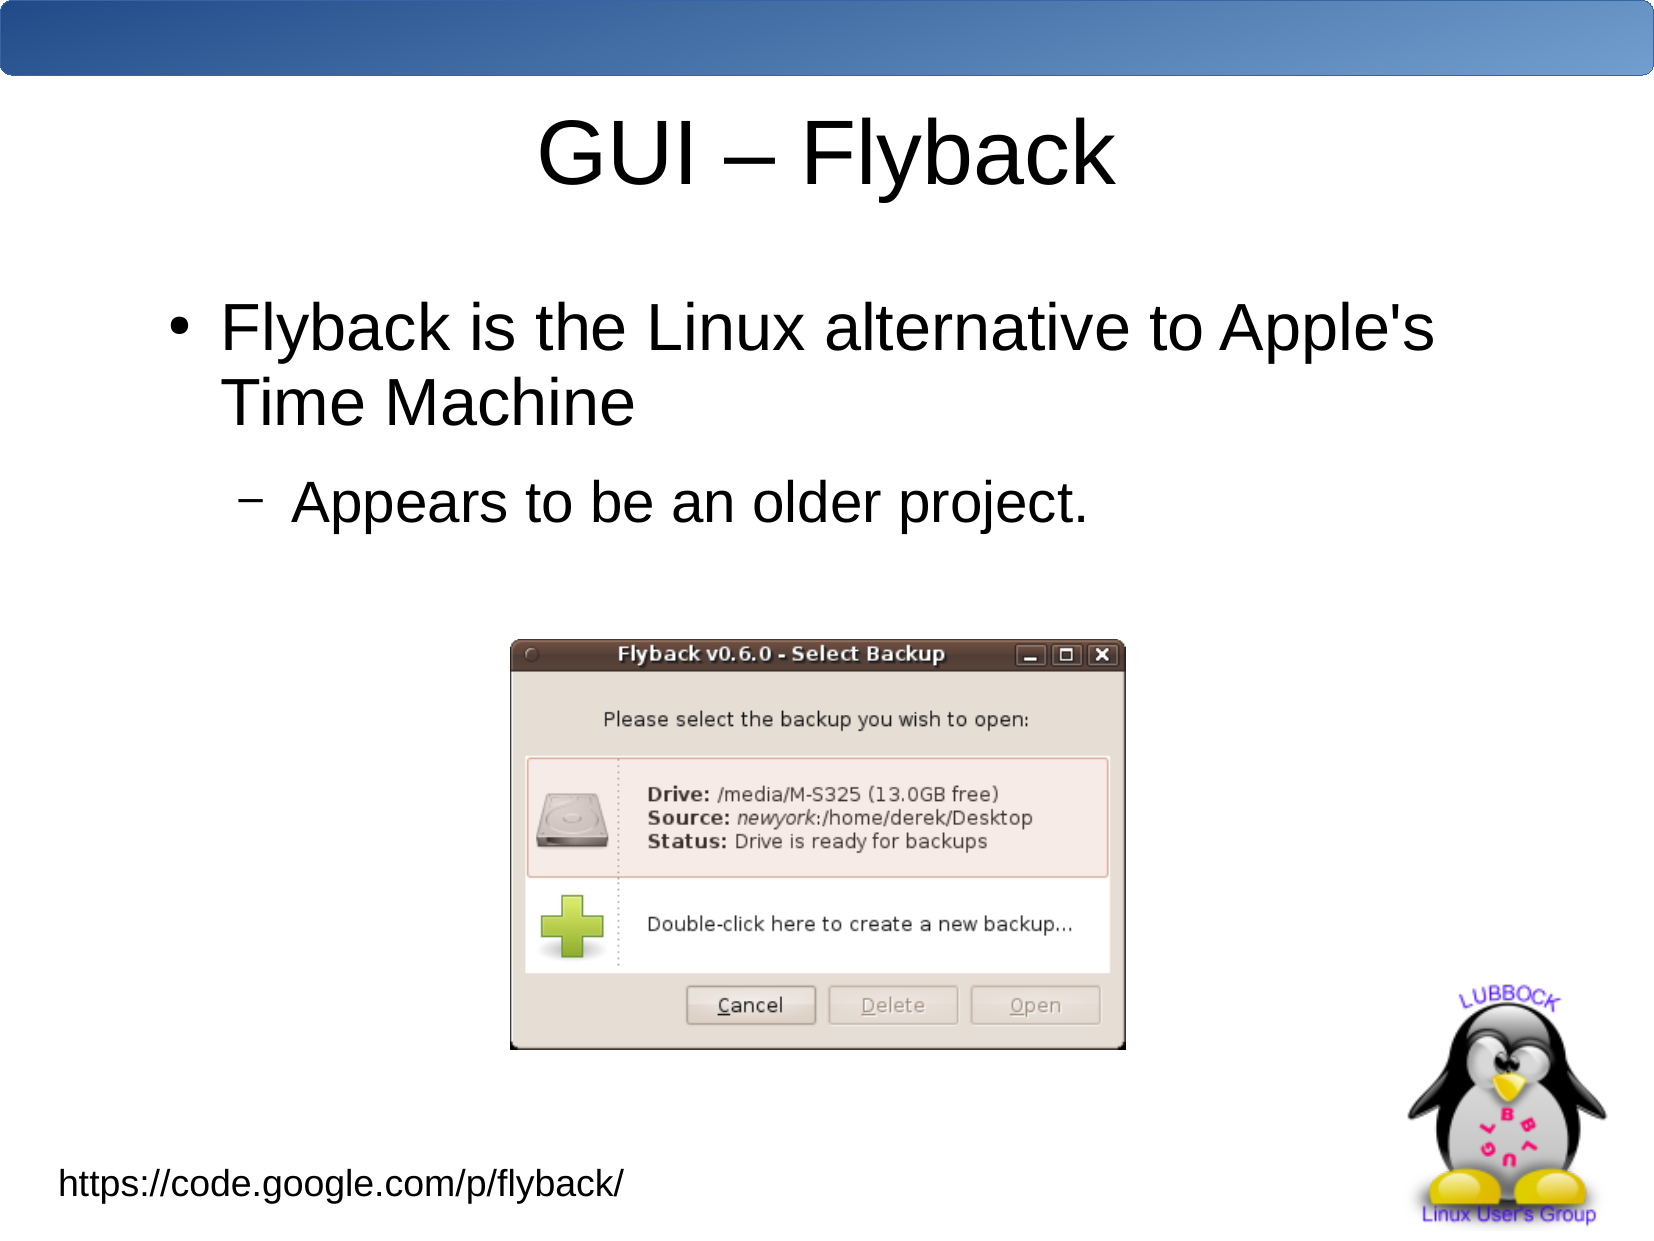

# GUI – Flyback
Flyback is the Linux alternative to Apple's Time Machine
Appears to be an older project.
https://code.google.com/p/flyback/